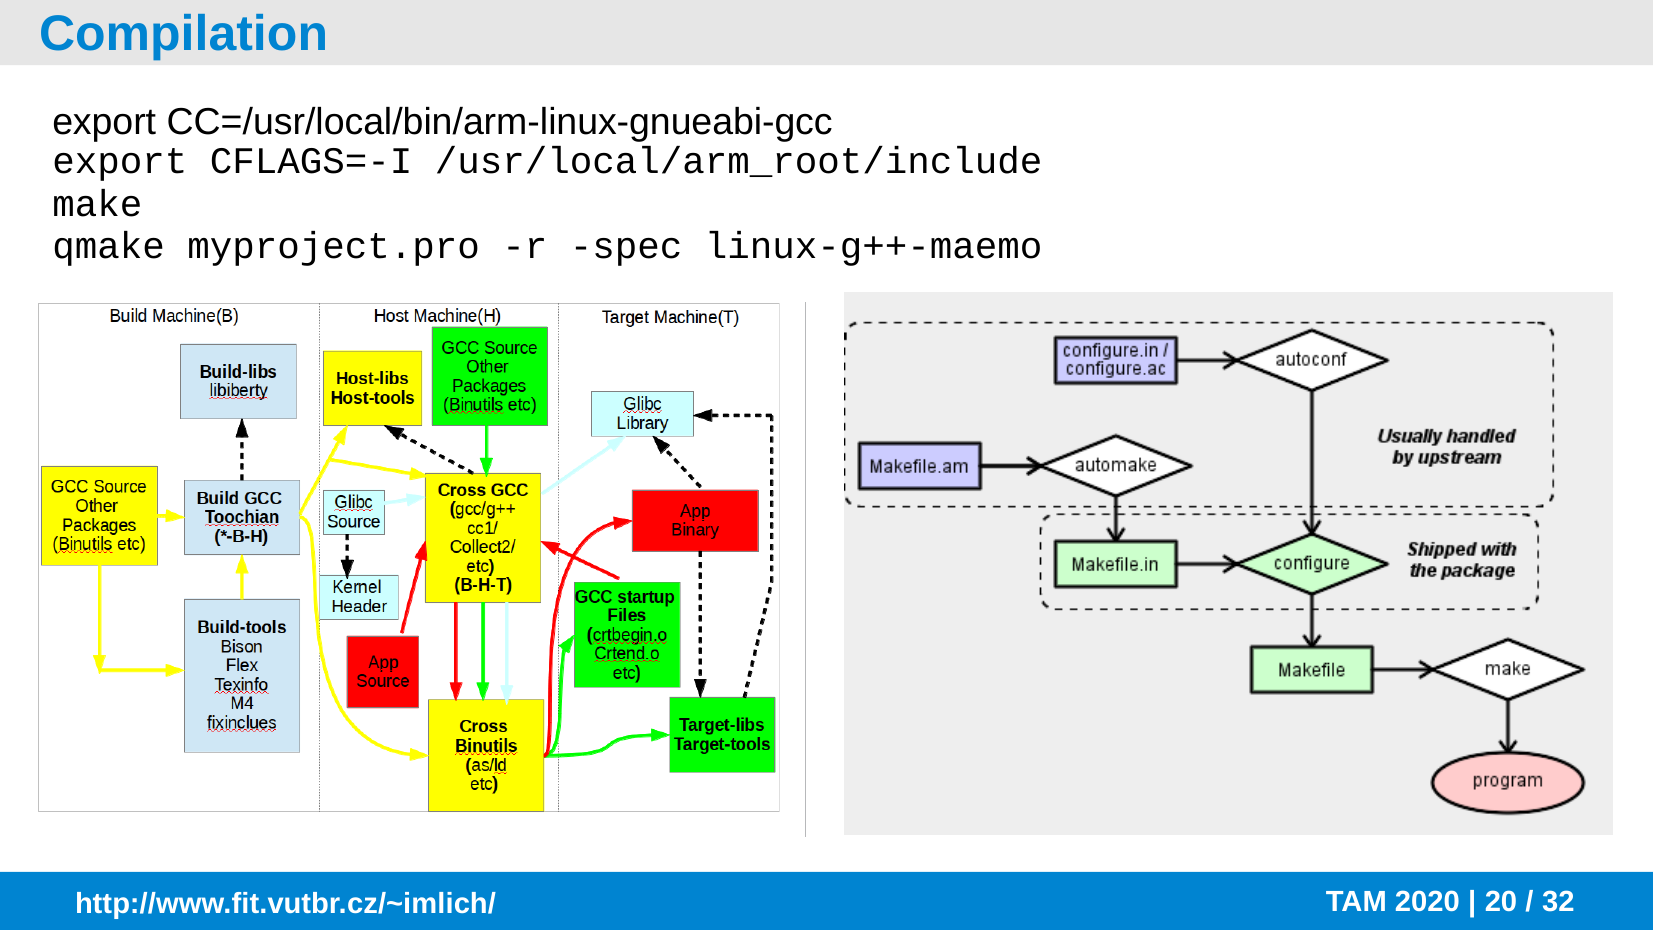

# Compilation
export CC=/usr/local/bin/arm-linux-gnueabi-gcc
export CFLAGS=-I /usr/local/arm_root/include
make
qmake myproject.pro -r -spec linux-g++-maemo